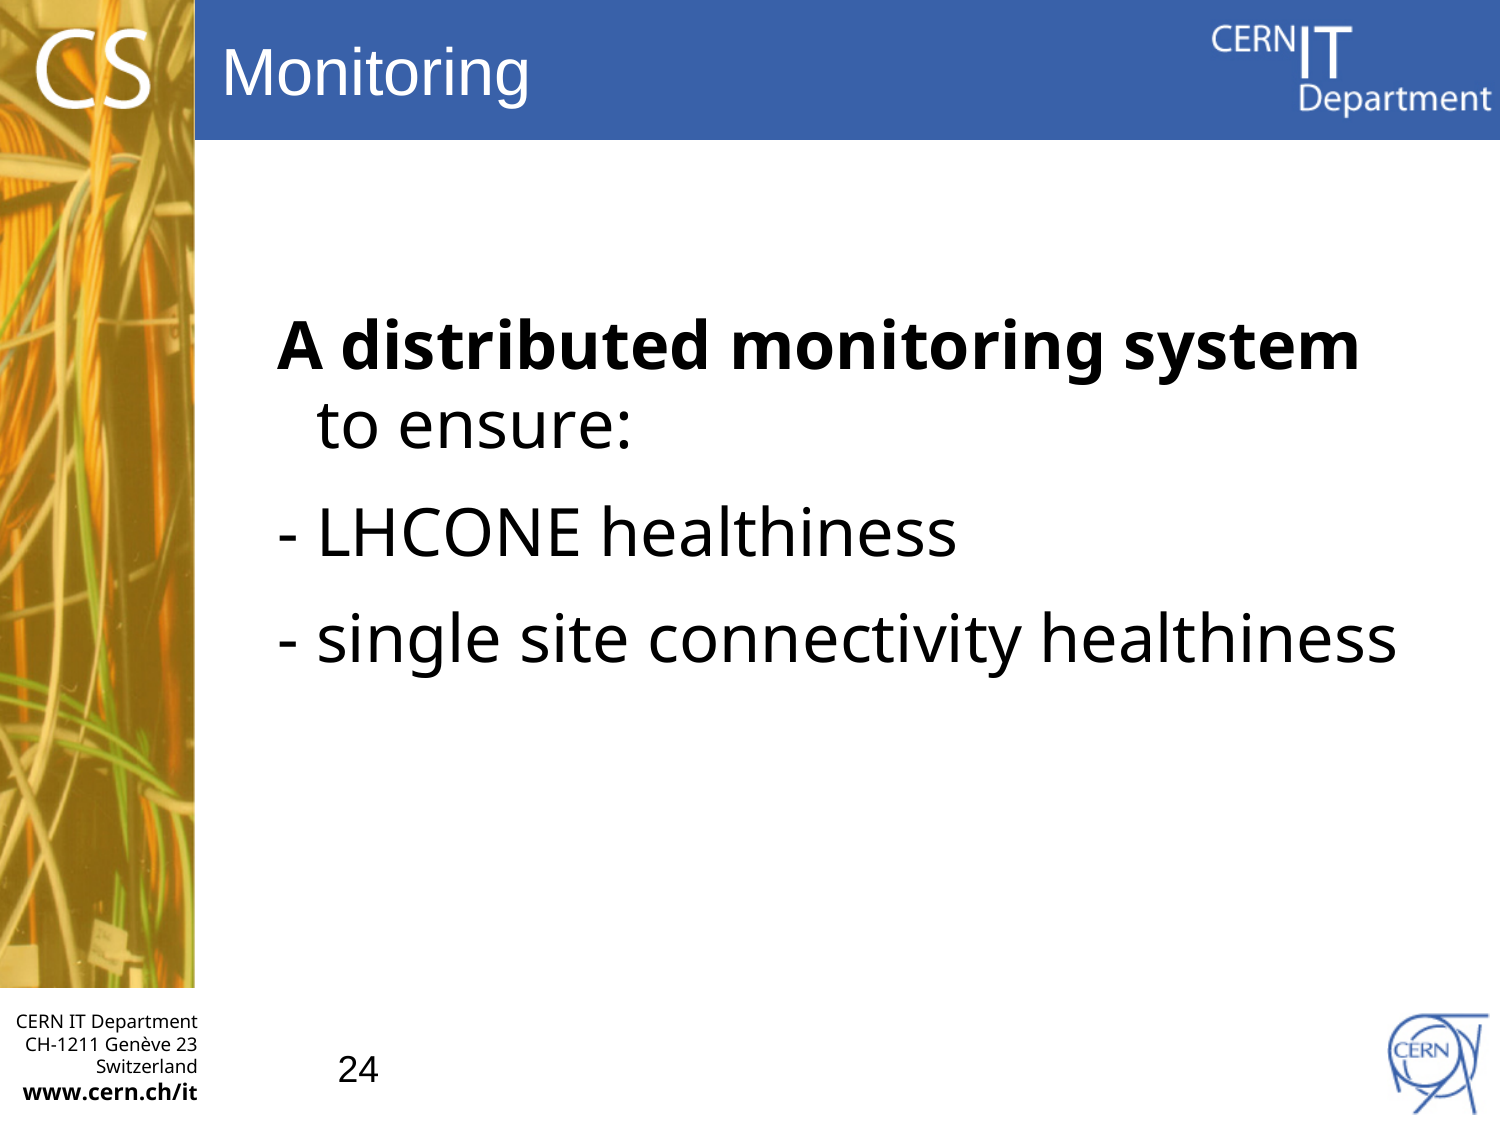

# Monitoring
A distributed monitoring system to ensure:
- LHCONE healthiness
- single site connectivity healthiness